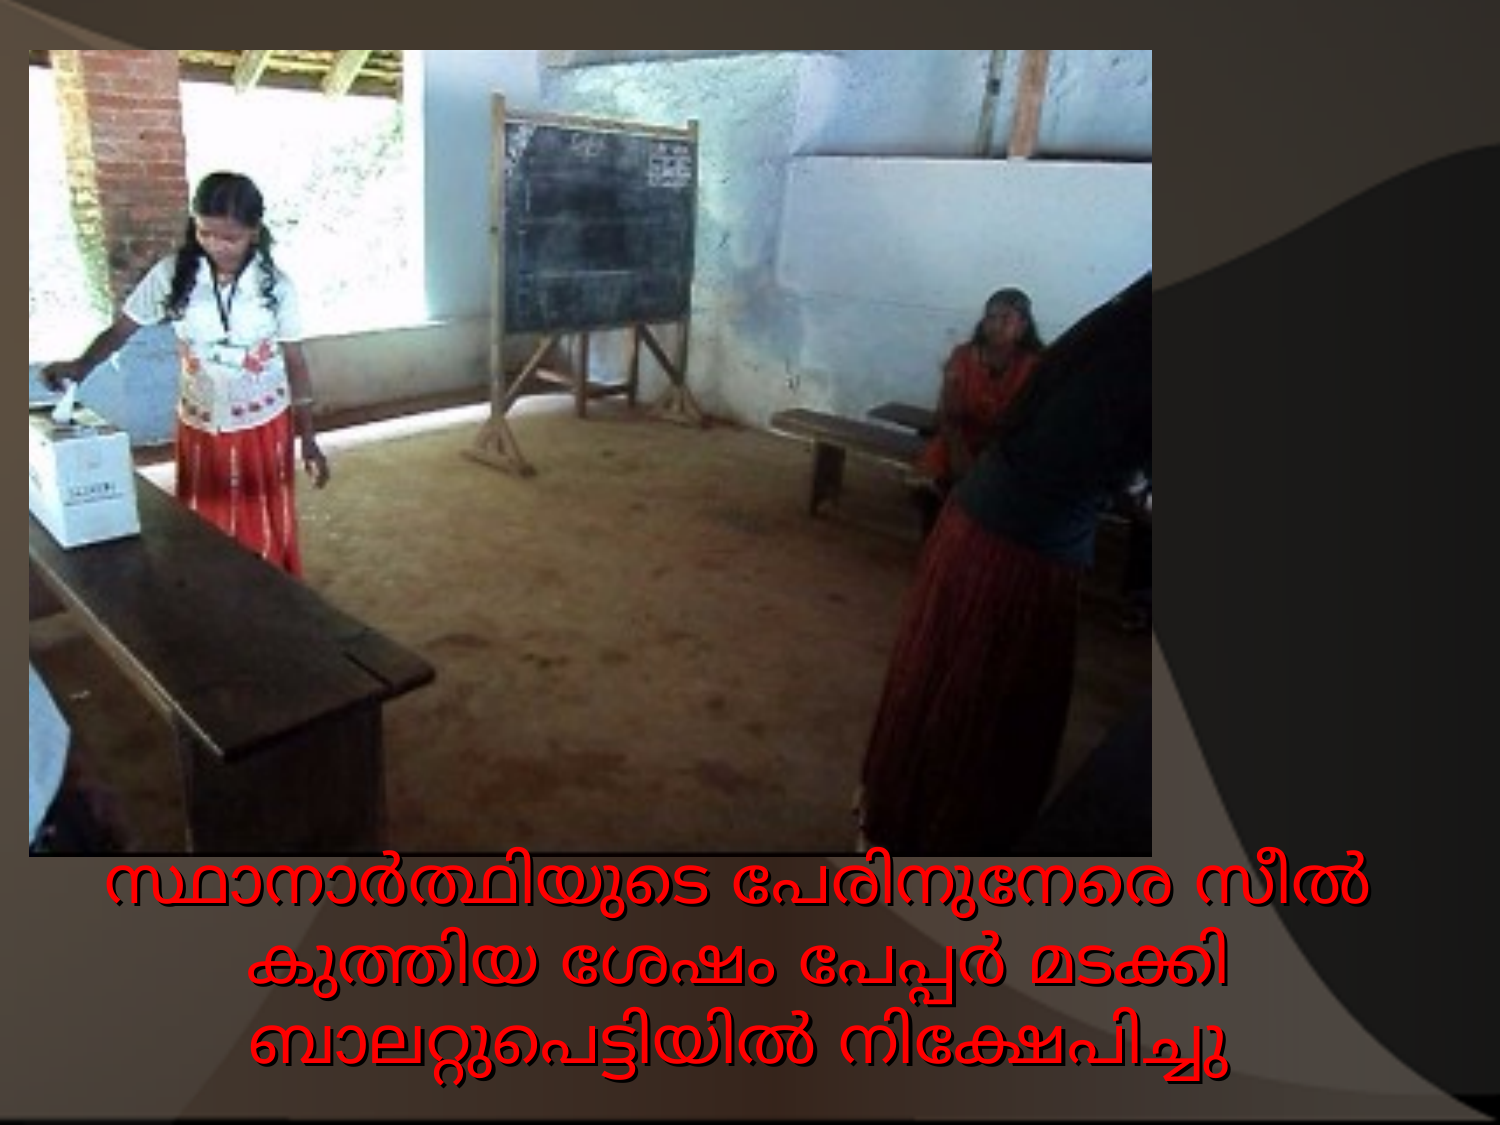

സ്ഥാനാര്‍ത്ഥിയുടെ പേരിനുനേരെ സീല്‍ കുത്തിയ ശേഷം പേപ്പര്‍ മടക്കി ബാലറ്റുപെട്ടിയില്‍ നിക്ഷേപിച്ചു